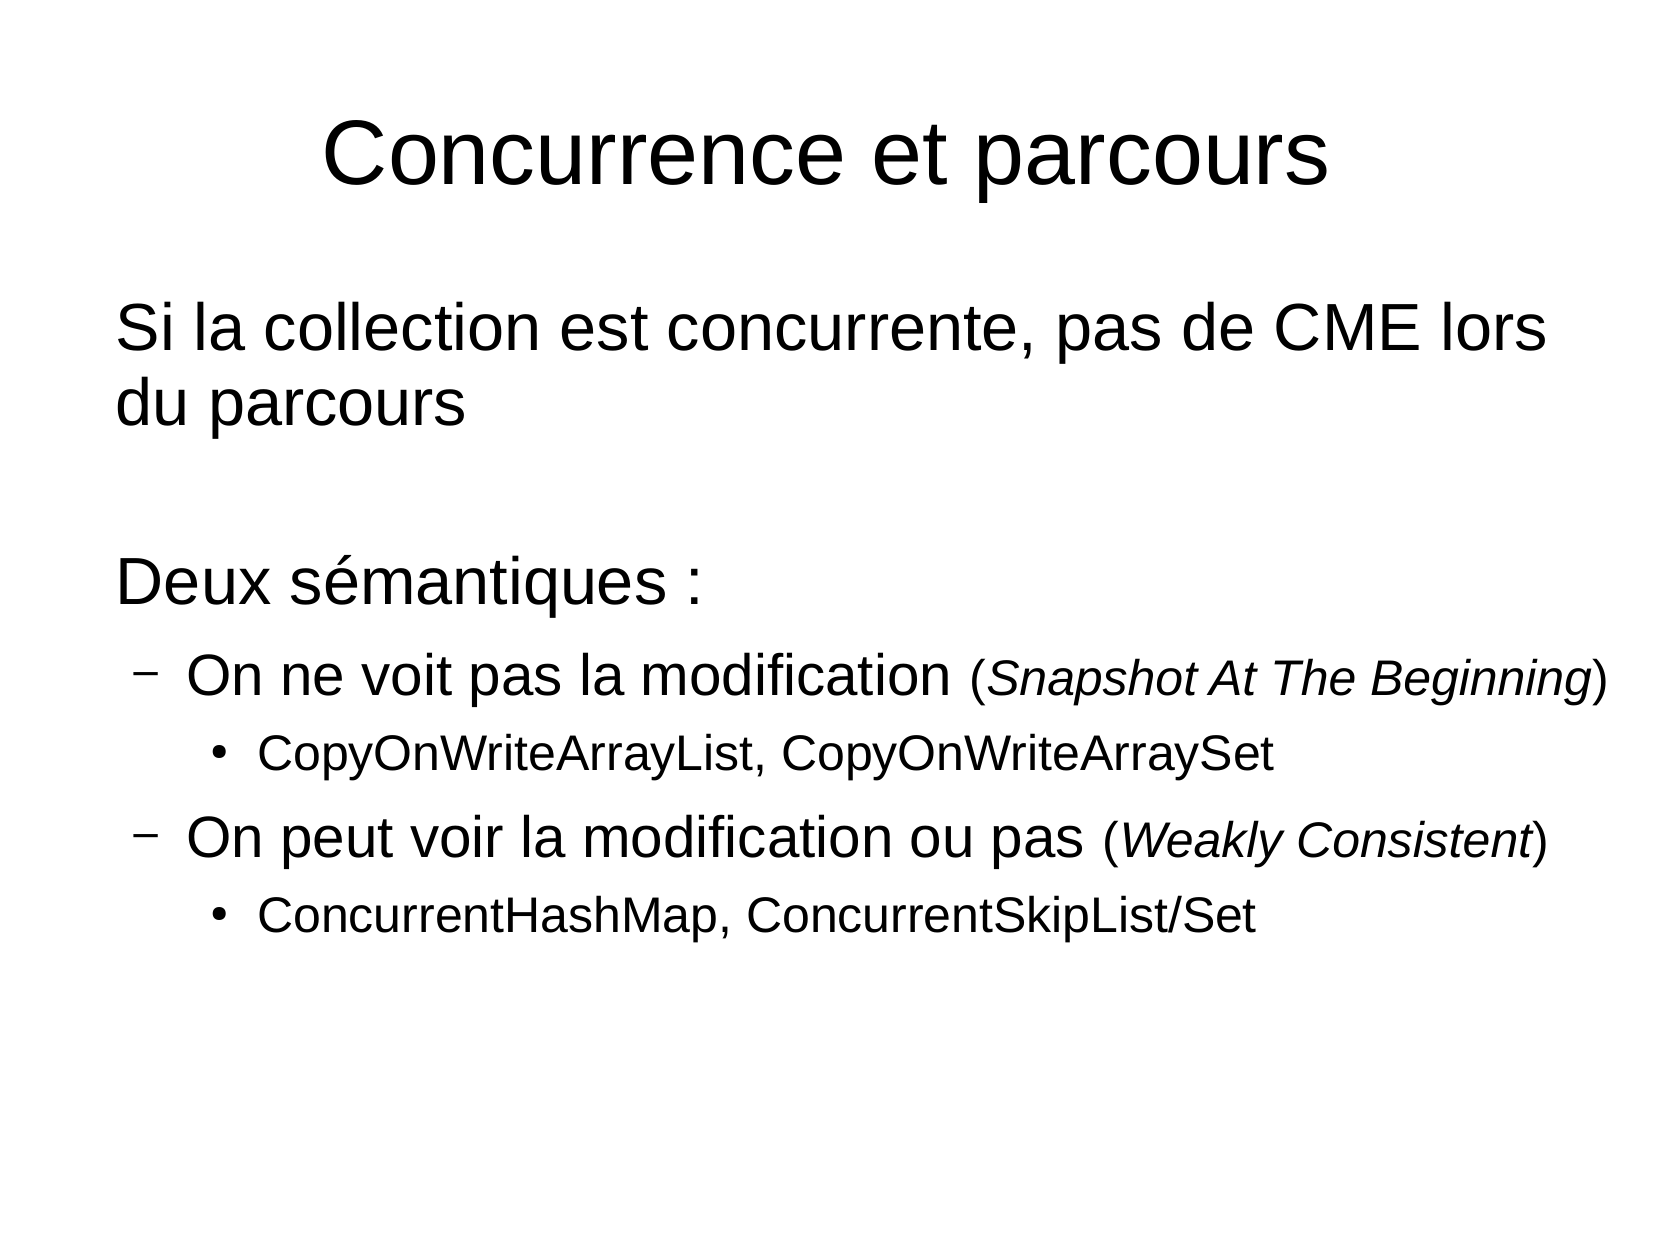

# Concurrence et parcours
Si la collection est concurrente, pas de CME lors du parcours
Deux sémantiques :
On ne voit pas la modification (Snapshot At The Beginning)
CopyOnWriteArrayList, CopyOnWriteArraySet
On peut voir la modification ou pas (Weakly Consistent)
ConcurrentHashMap, ConcurrentSkipList/Set